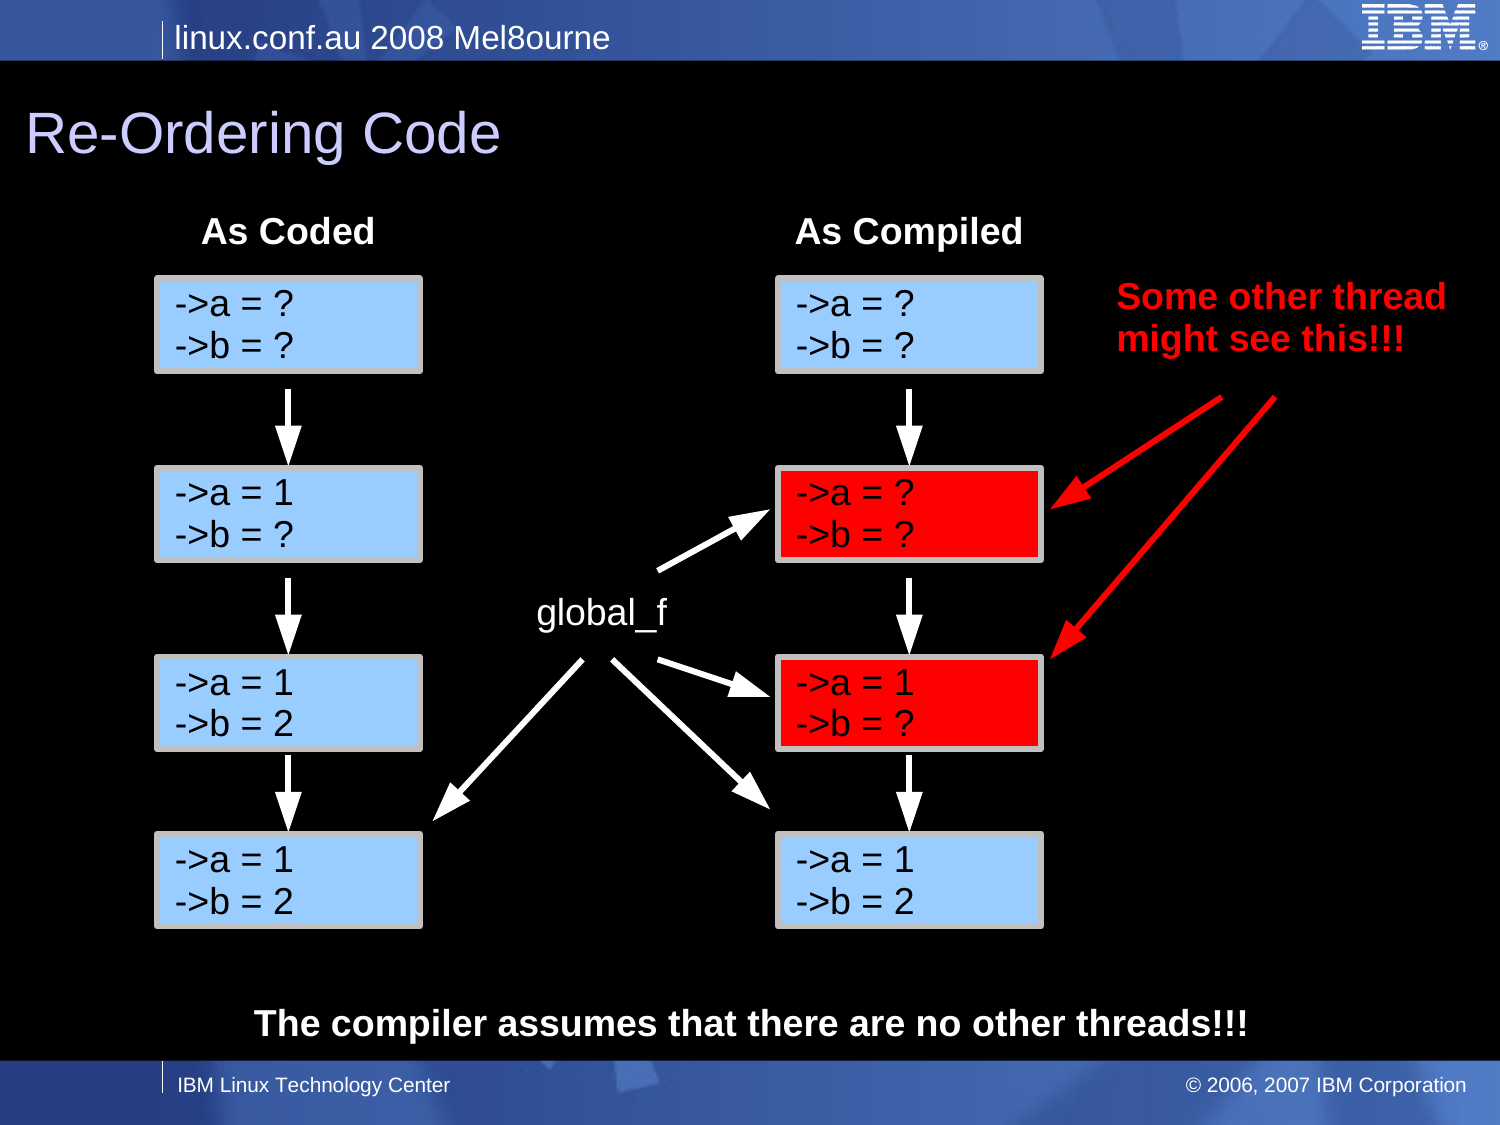

# Re-Ordering Code
As Coded
As Compiled
Some other thread
might see this!!!
->a = ?
->b = ?
->a = ?
->b = ?
->a = 1
->b = ?
->a = ?
->b = ?
global_f
->a = 1
->b = 2
->a = 1
->b = ?
->a = 1
->b = 2
->a = 1
->b = 2
The compiler assumes that there are no other threads!!!